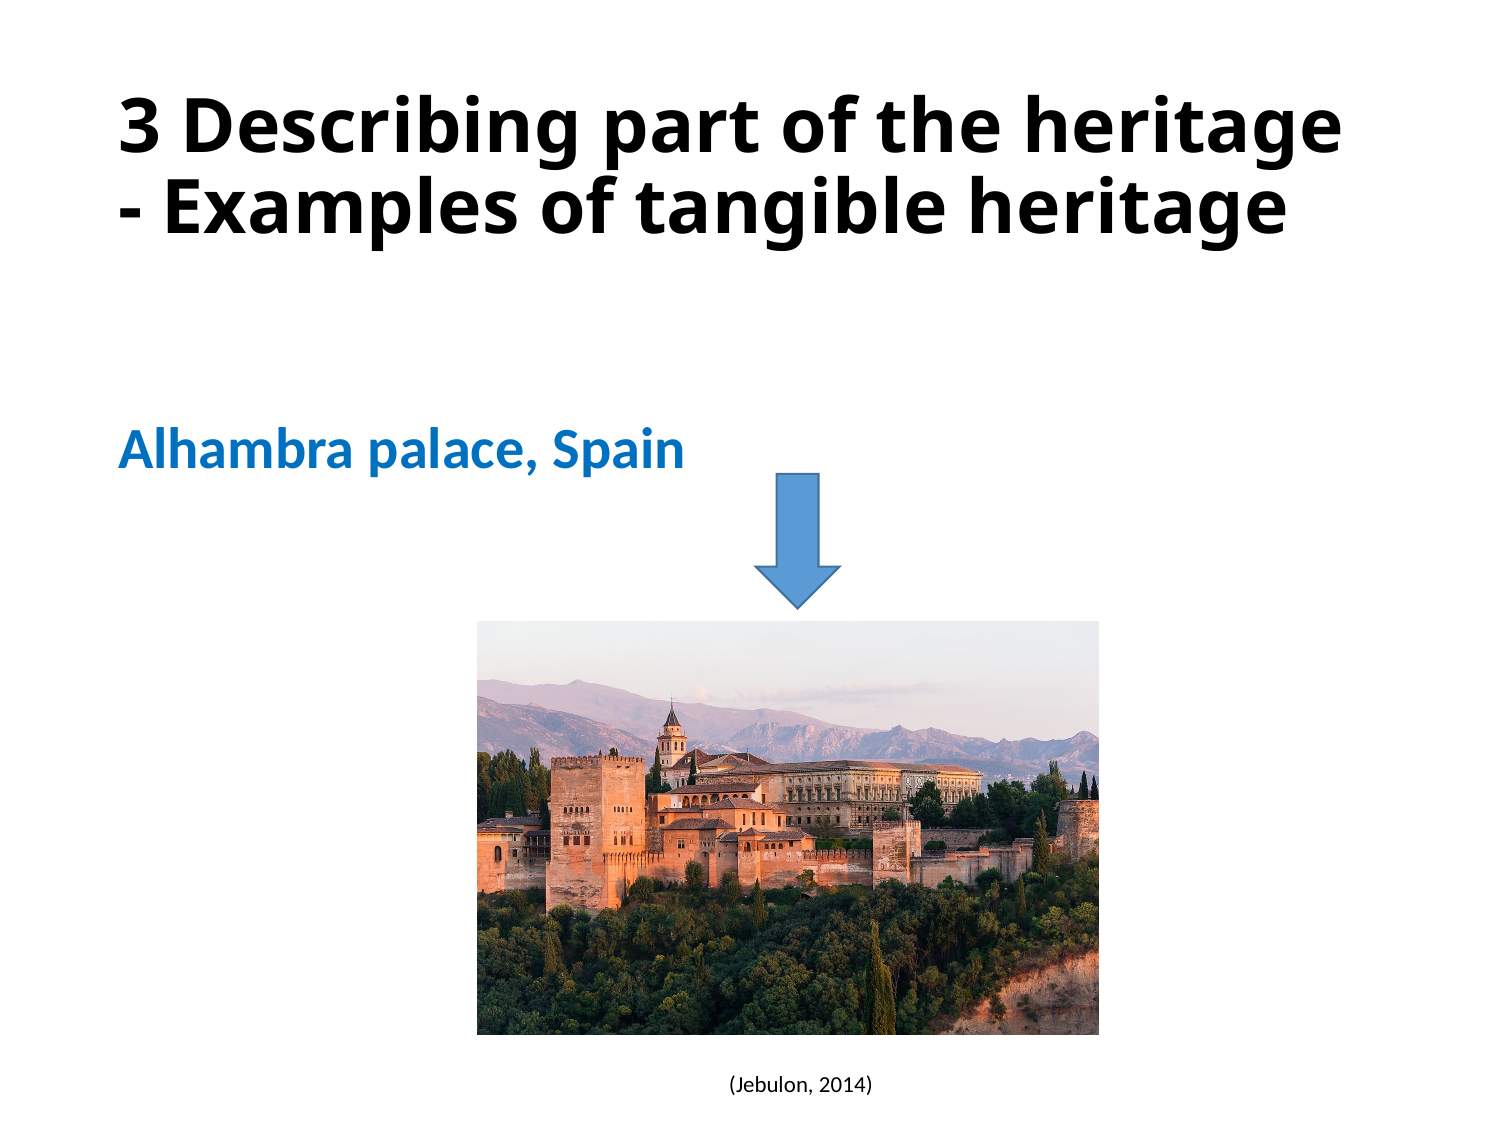

# 3 Describing part of the heritage - Examples of tangible heritage
Alhambra palace, Spain
 (Jebulon, 2014)